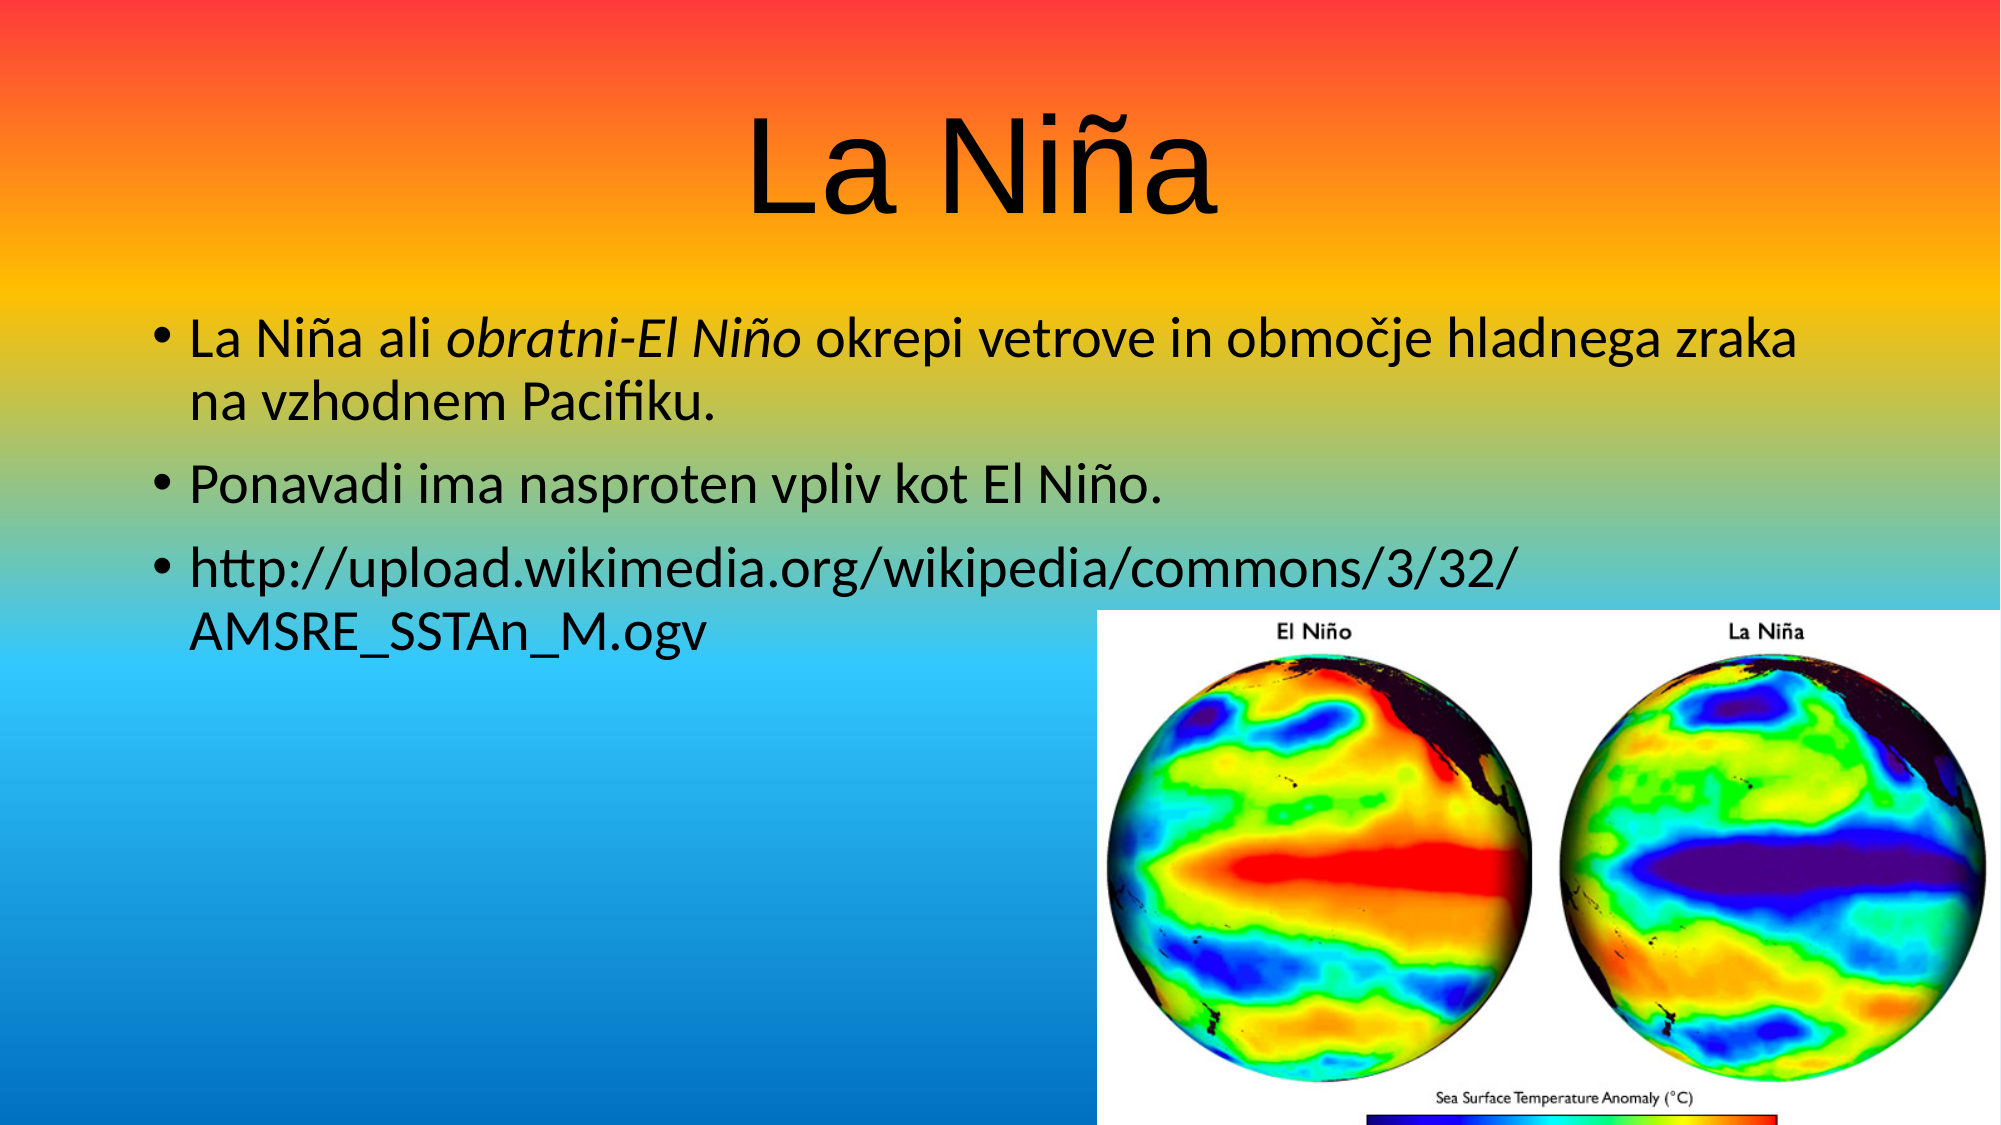

# La Niña
La Niña ali obratni-El Niño okrepi vetrove in območje hladnega zraka na vzhodnem Pacifiku.
Ponavadi ima nasproten vpliv kot El Niño.
http://upload.wikimedia.org/wikipedia/commons/3/32/AMSRE_SSTAn_M.ogv